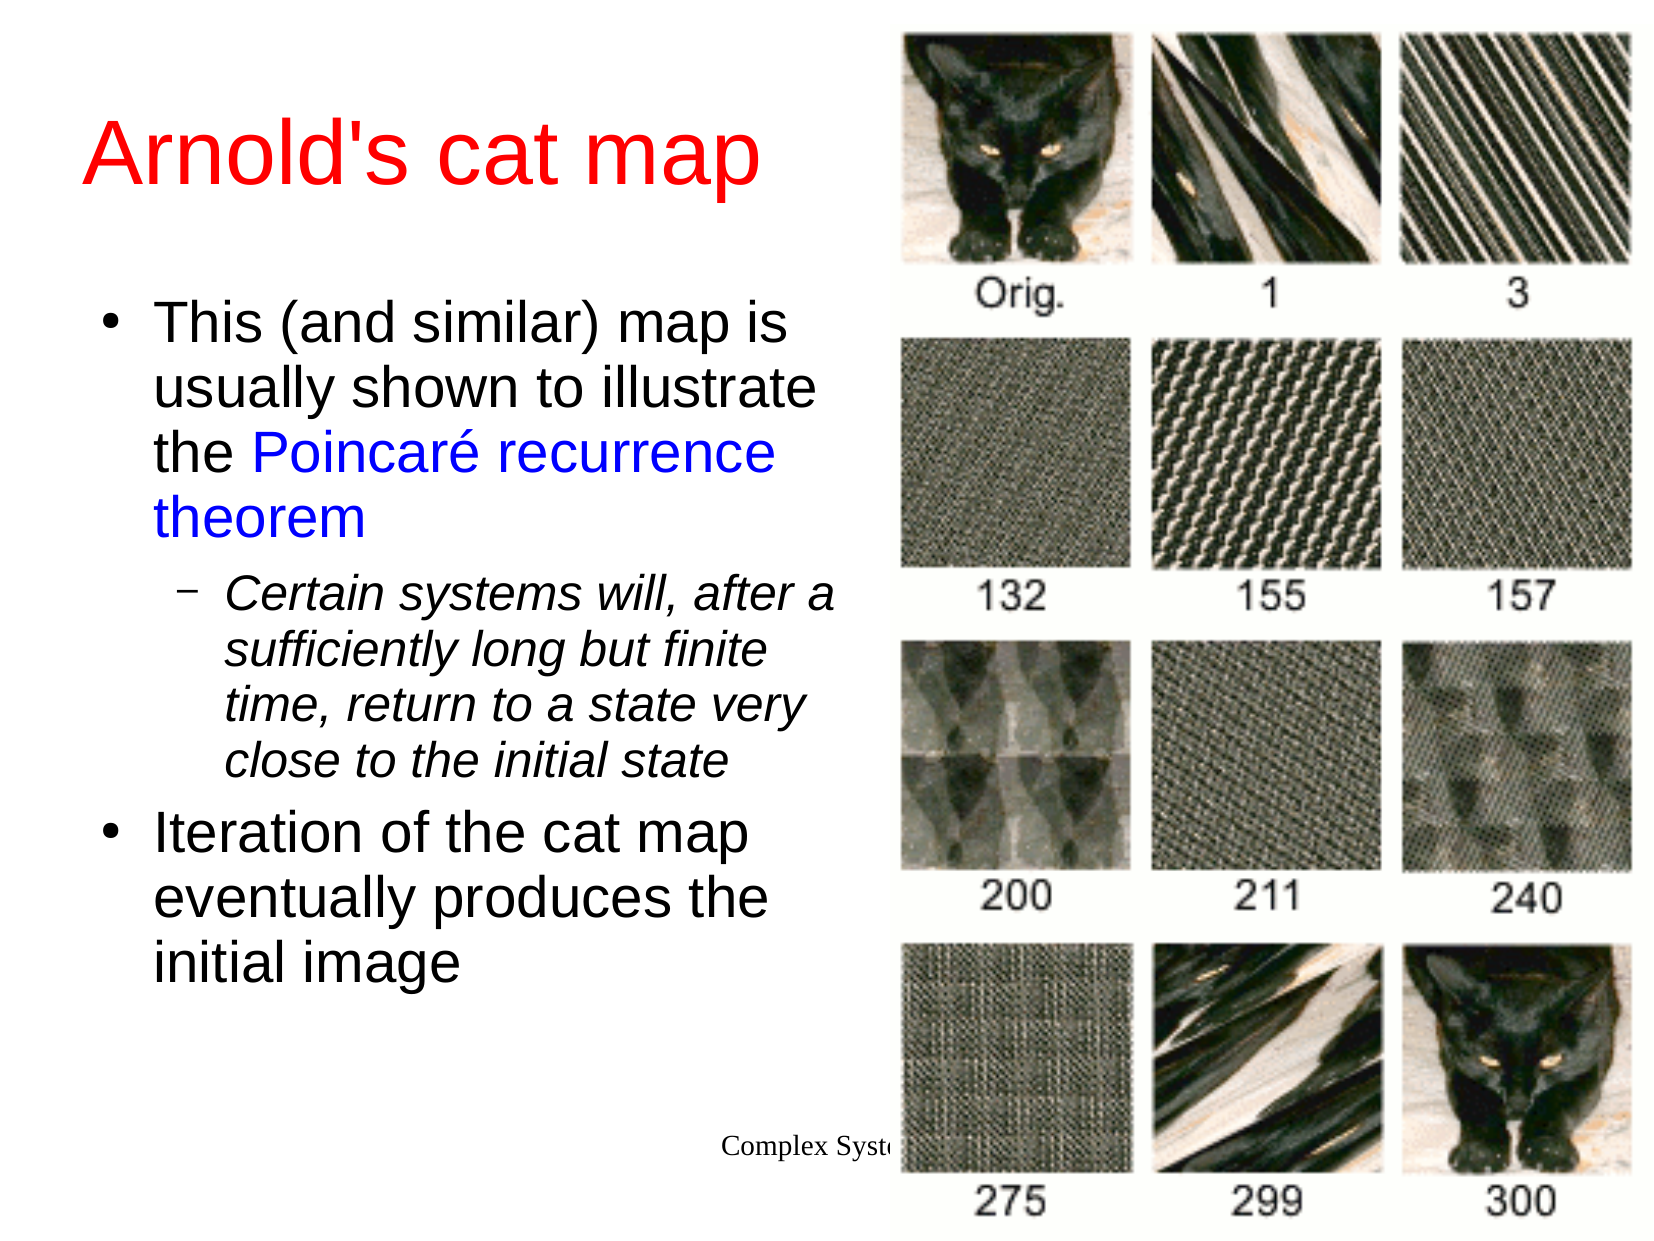

# Arnold's cat map
This (and similar) map is usually shown to illustrate the Poincaré recurrence theorem
Certain systems will, after a sufficiently long but finite time, return to a state very close to the initial state
Iteration of the cat map eventually produces the initial image
Complex Systems
22